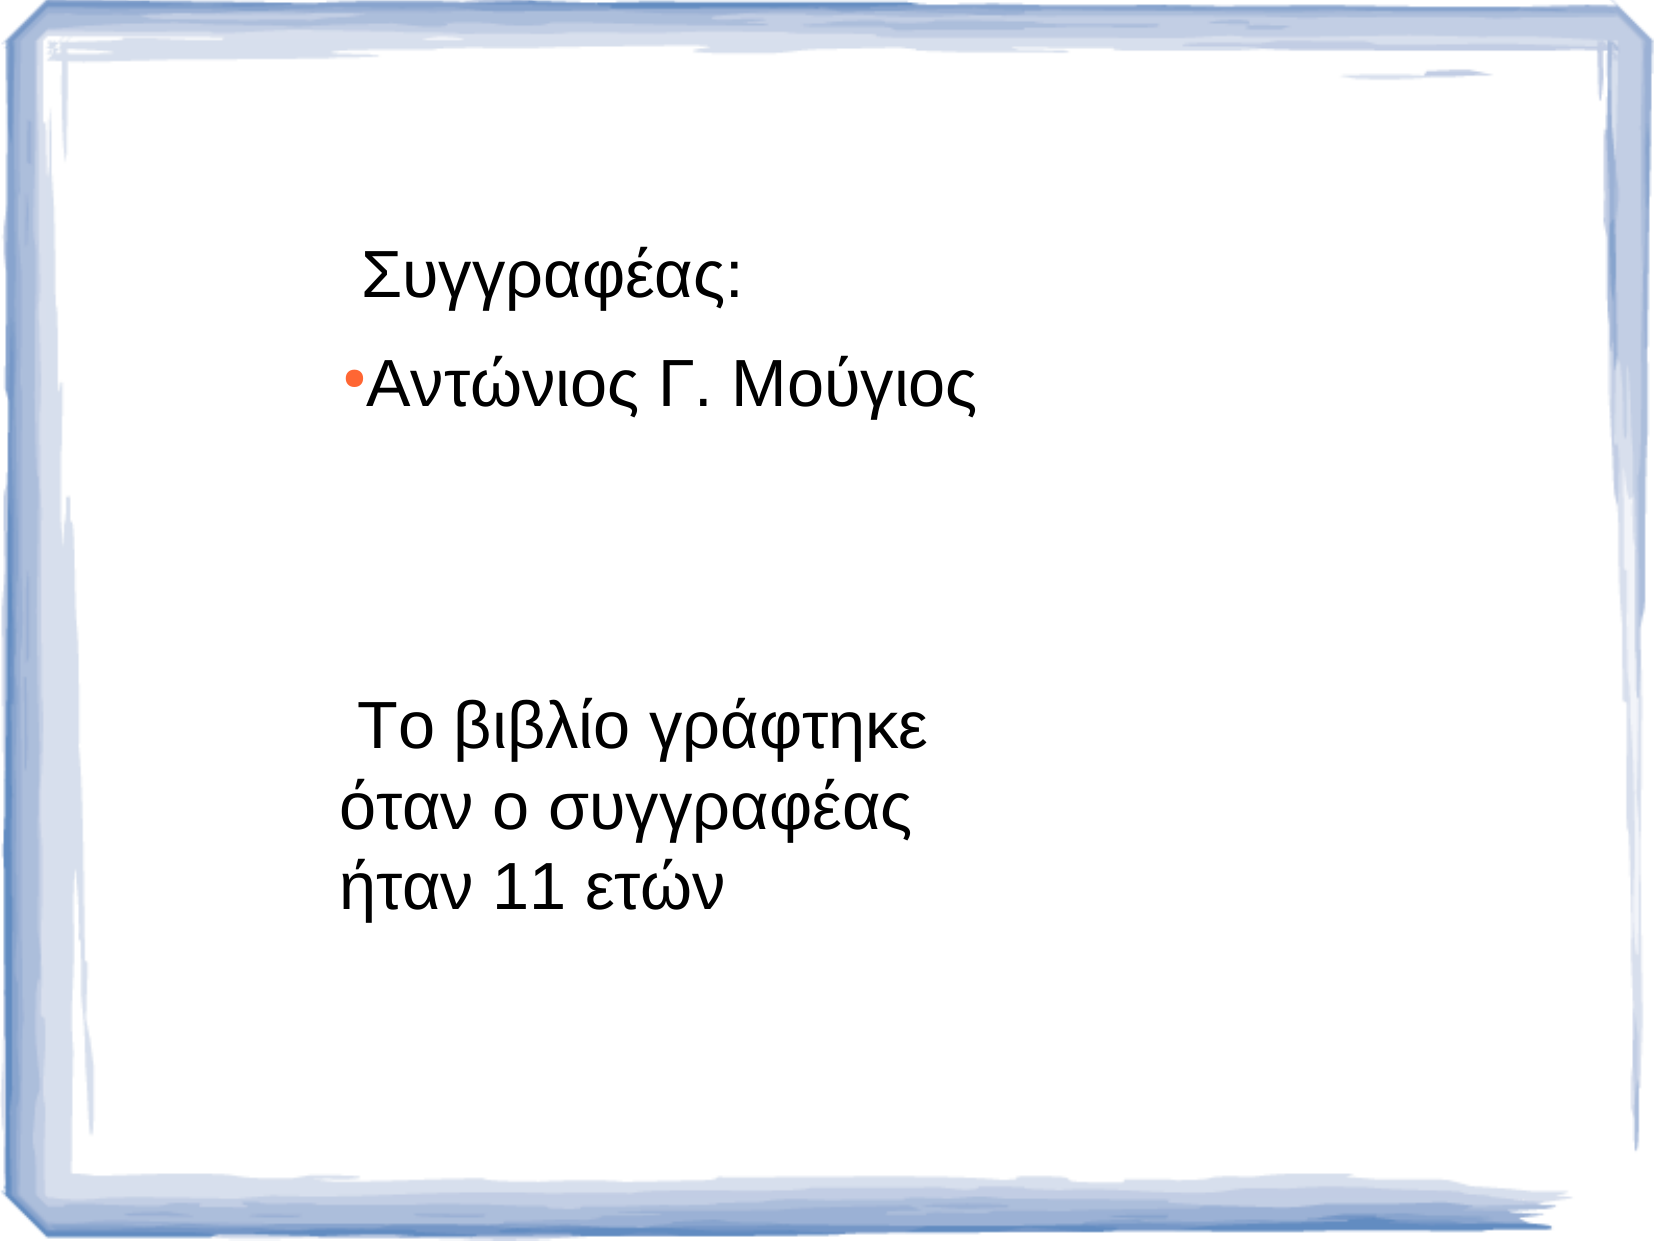

#
 Συγγραφέας:
Αντώνιος Γ. Μούγιος
 Το βιβλίο γράφτηκε όταν ο συγγραφέας ήταν 11 ετών